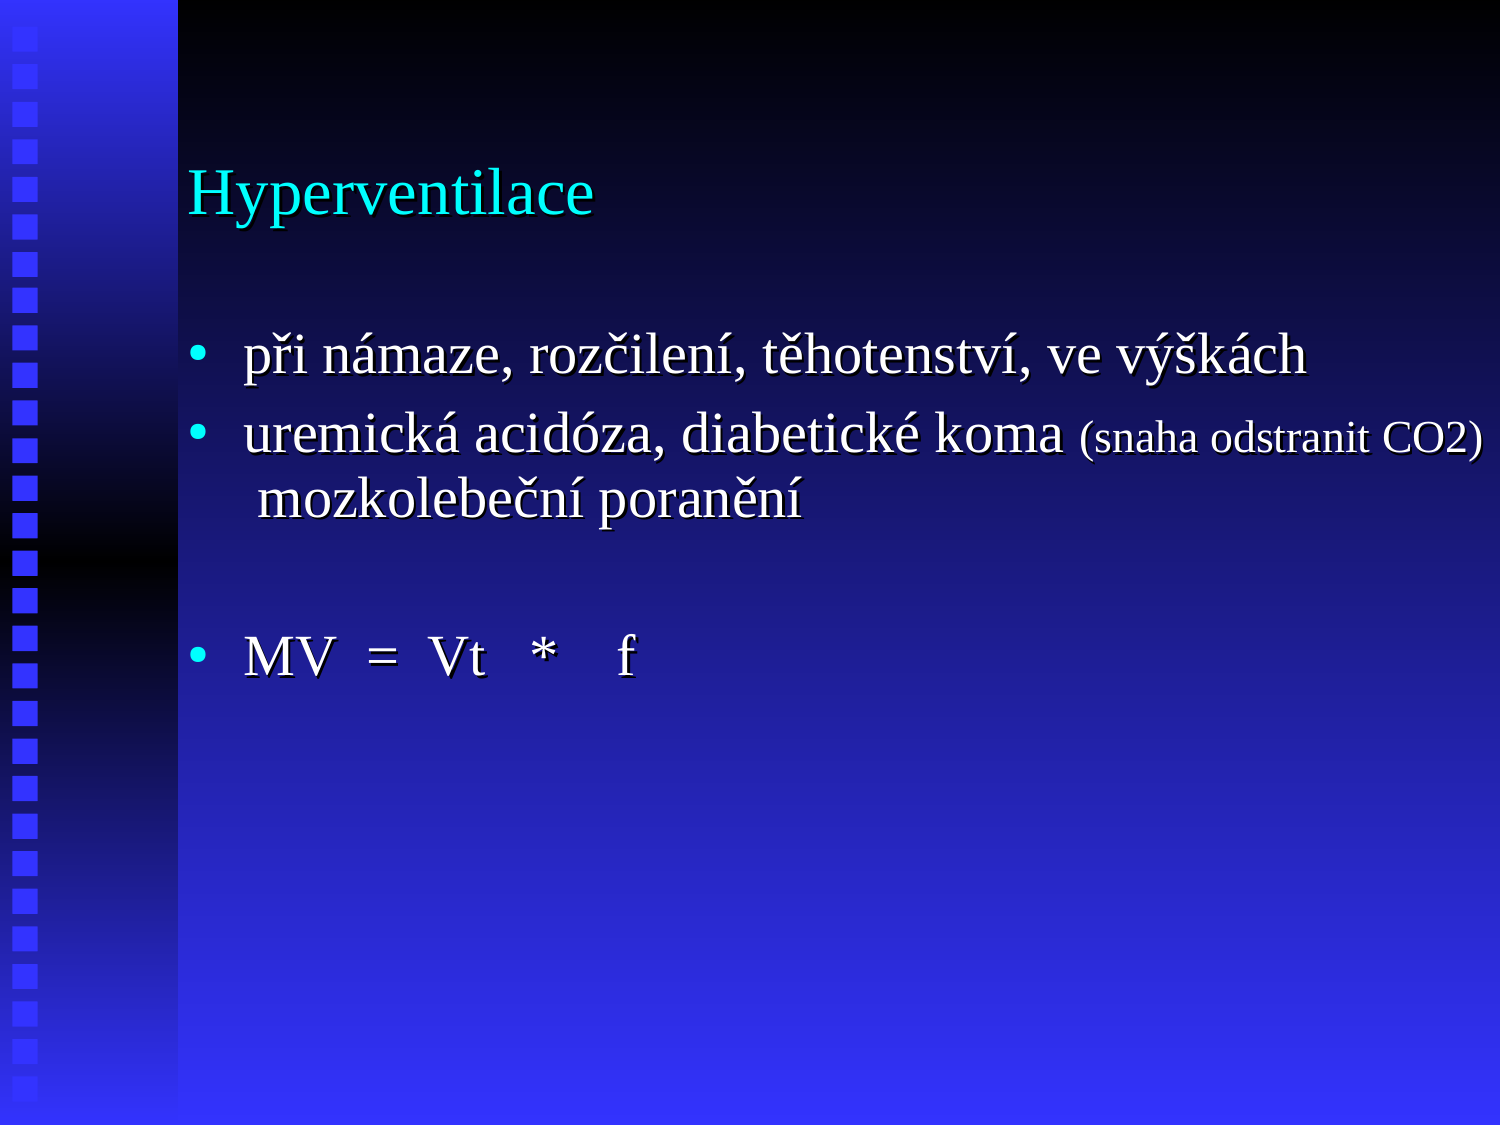

# Hyperventilace
při námaze, rozčilení, těhotenství, ve výškách
uremická acidóza, diabetické koma (snaha odstranit CO2)
 mozkolebeční poranění
MV = Vt * f